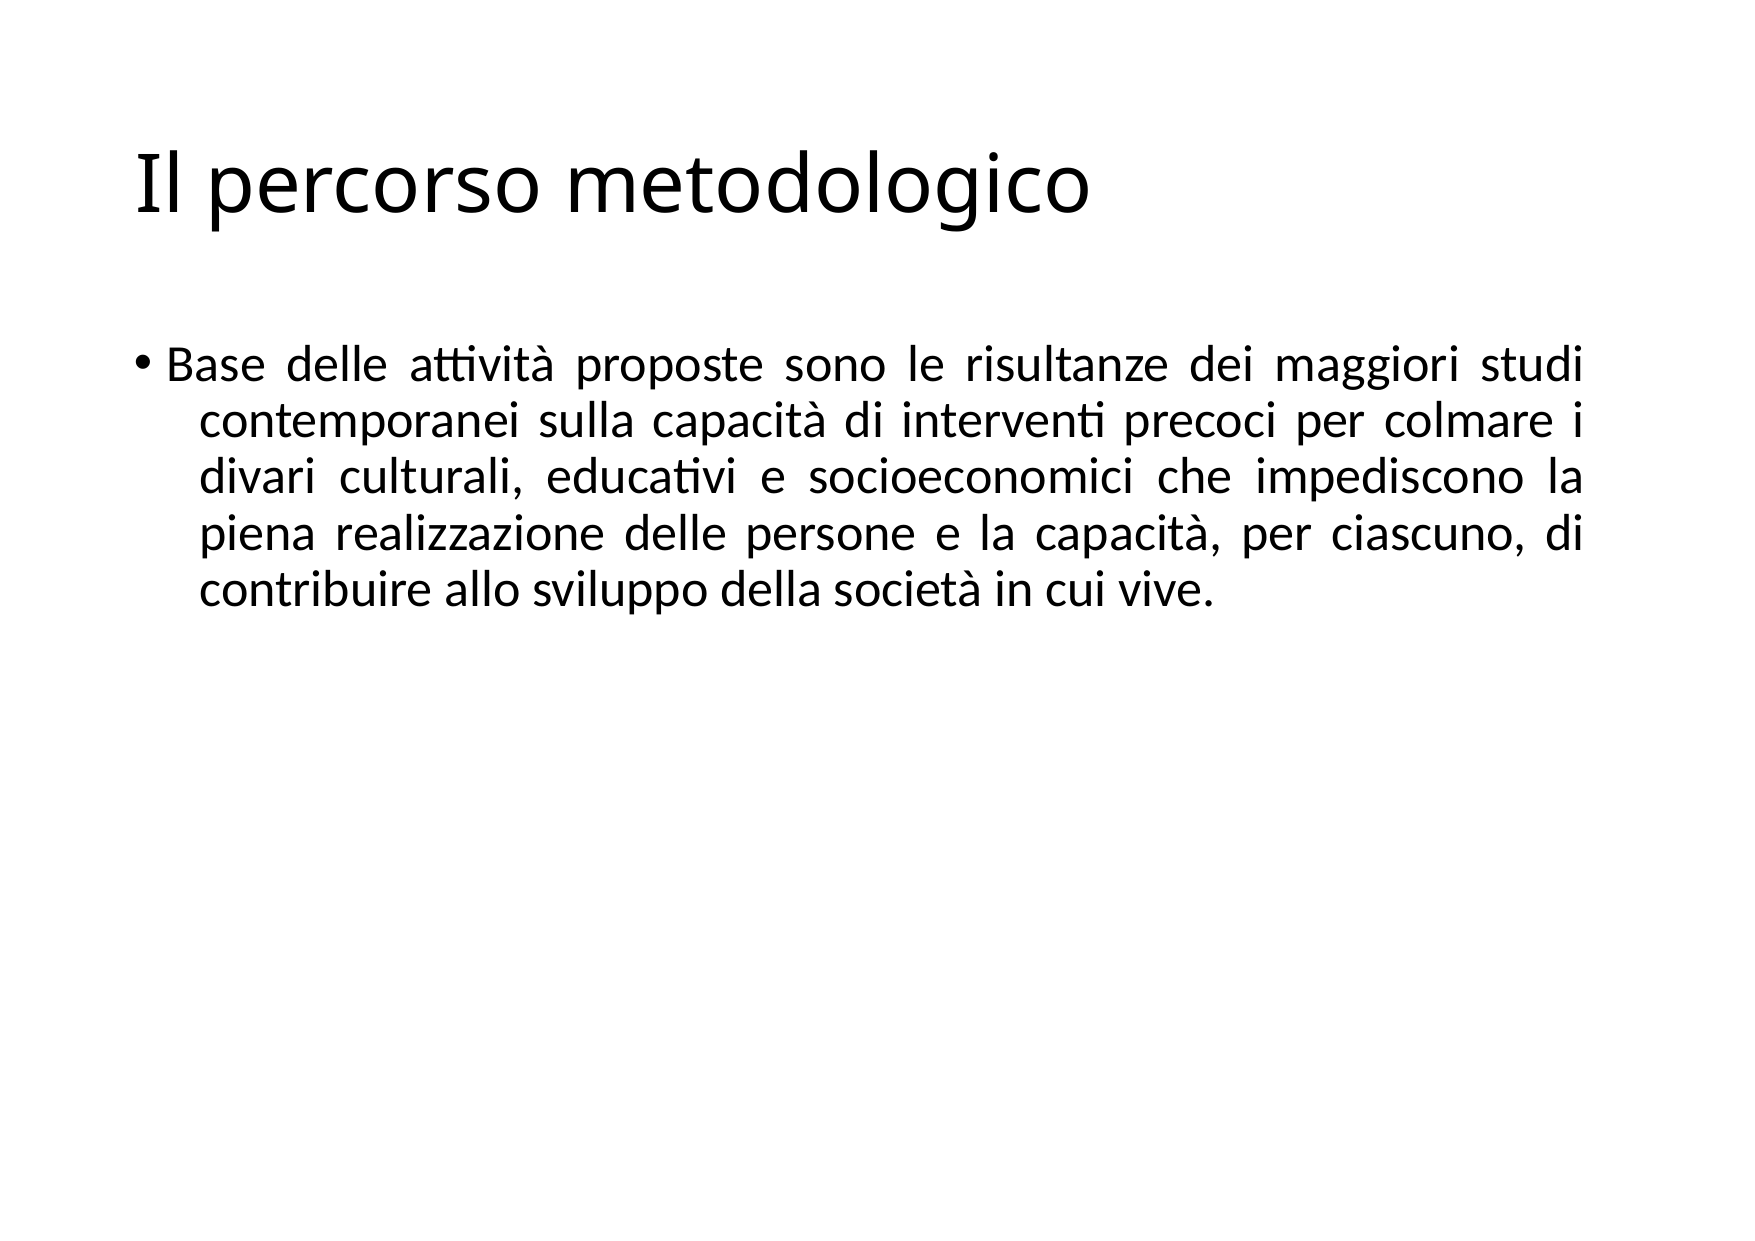

# Il percorso metodologico
Base delle attività proposte sono le risultanze dei maggiori studi contemporanei sulla capacità di interventi precoci per colmare i divari culturali, educativi e socioeconomici che impediscono la piena realizzazione delle persone e la capacità, per ciascuno, di contribuire allo sviluppo della società in cui vive.